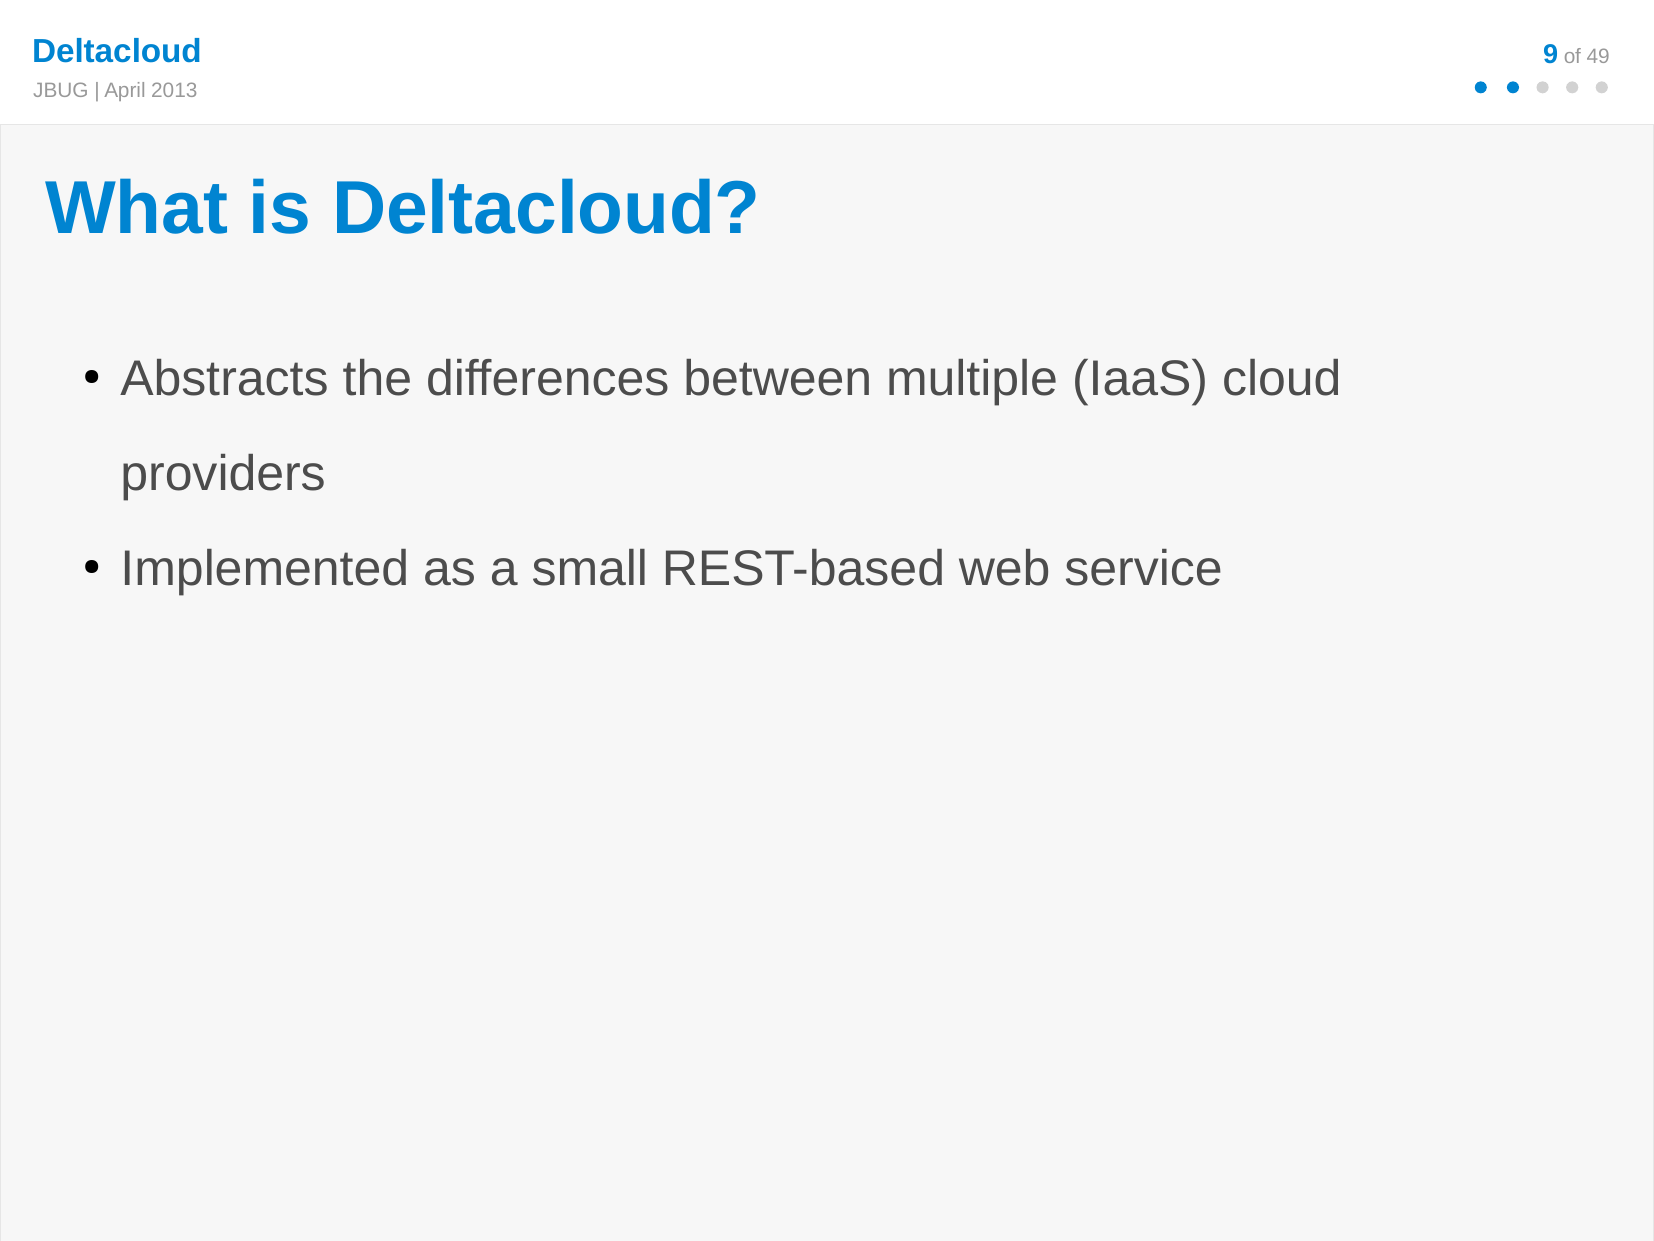

 of 49
Deltacloud
JBUG | April 2013
# What is Deltacloud?
Abstracts the differences between multiple (IaaS) cloud providers
Implemented as a small REST-based web service